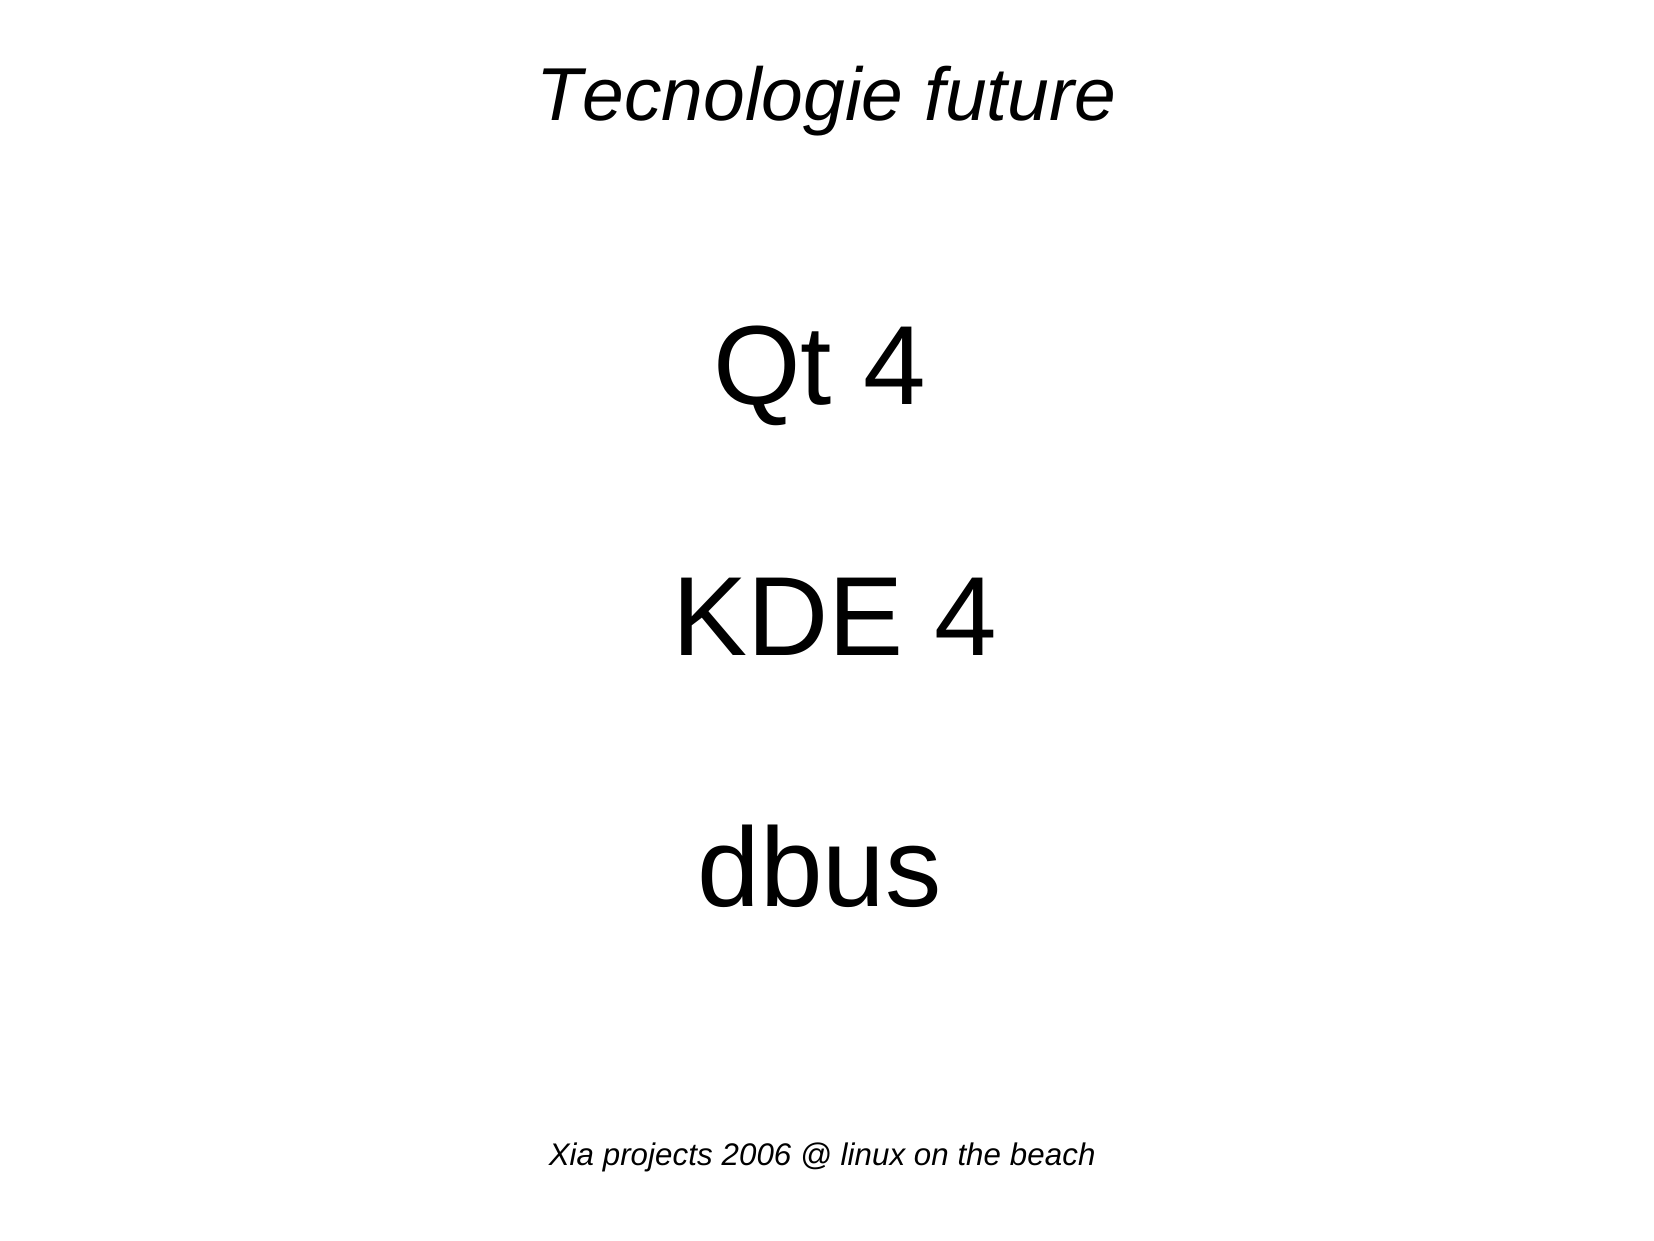

# Tecnologie future
Qt 4
KDE 4
dbus
Xia projects 2006 @ linux on the beach